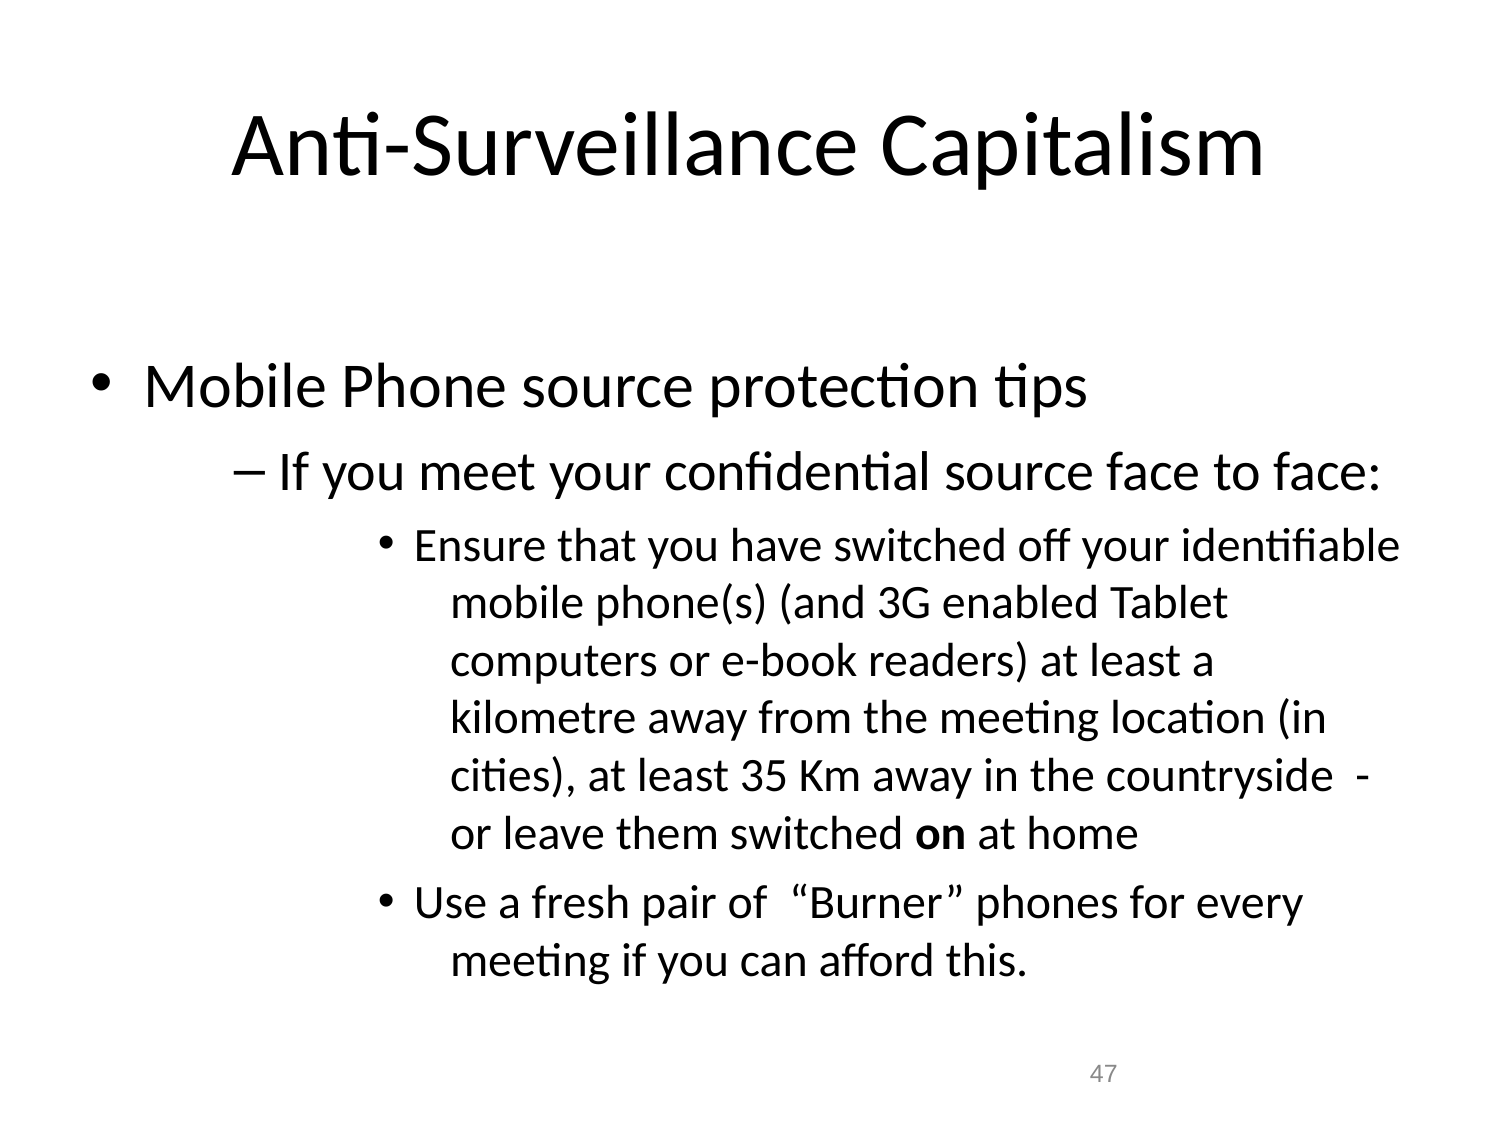

# Anti-Surveillance Capitalism
Mobile Phone source protection tips
If you meet your confidential source face to face:
Ensure that you have switched off your identifiable mobile phone(s) (and 3G enabled Tablet computers or e-book readers) at least a kilometre away from the meeting location (in cities), at least 35 Km away in the countryside - or leave them switched on at home
Use a fresh pair of “Burner” phones for every meeting if you can afford this.